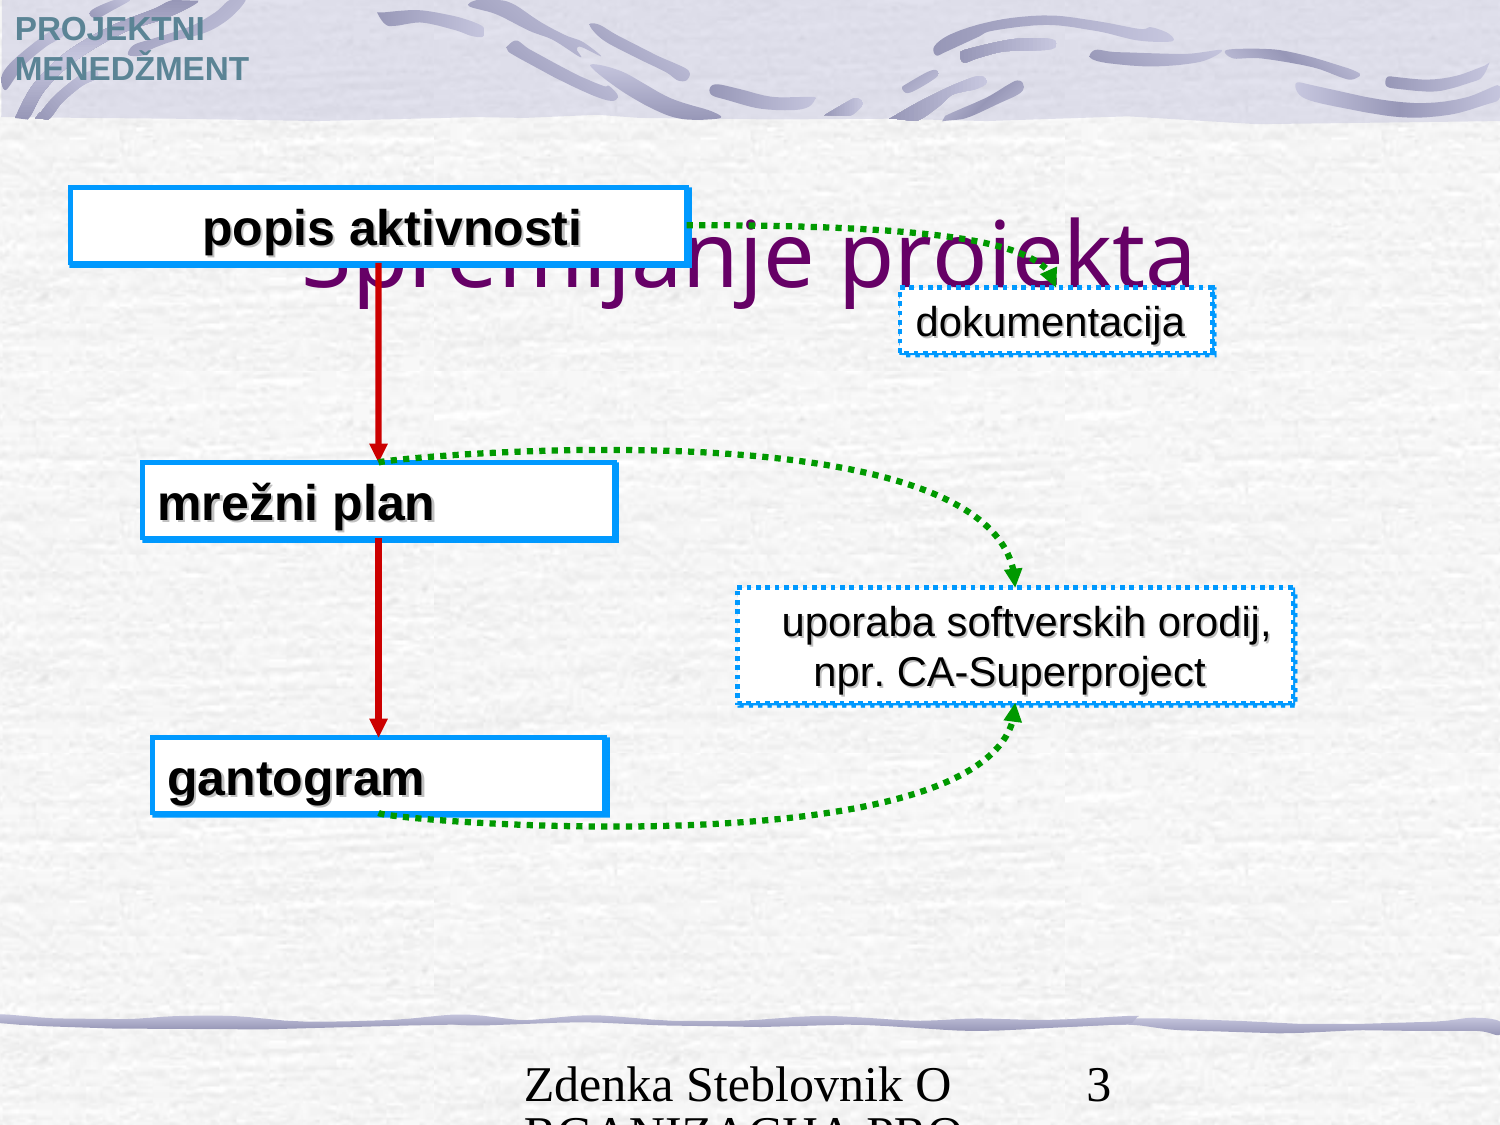

PROJEKTNI MENEDŽMENT
# Spremljanje projekta
 popis aktivnosti
dokumentacija
mrežni plan
 uporaba softverskih orodij,
npr. CA-Superproject
gantogram
Zdenka Steblovnik ORGANIZACIJA PROIZVODNJE 2
3